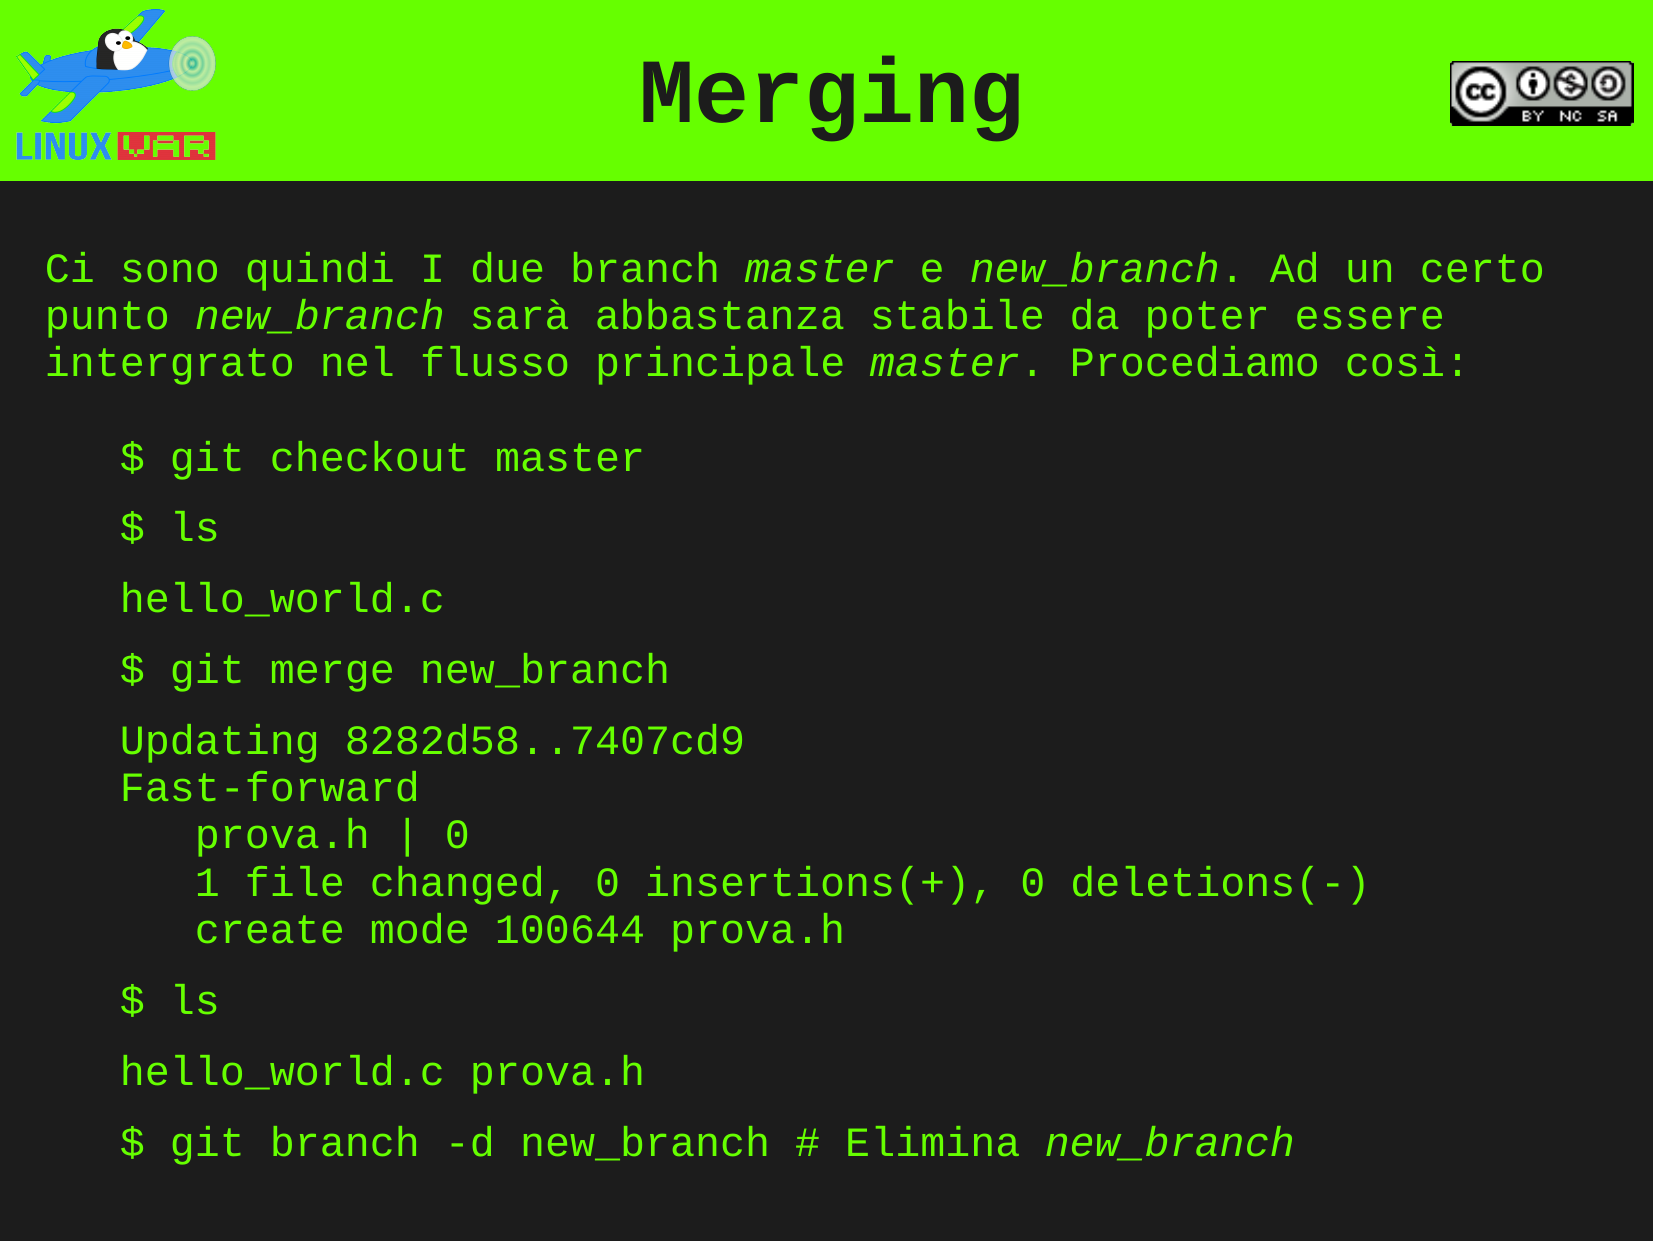

Merging
Ci sono quindi I due branch master e new_branch. Ad un certo punto new_branch sarà abbastanza stabile da poter essere intergrato nel flusso principale master. Procediamo così:
	$ git checkout master
	$ ls
	hello_world.c
	$ git merge new_branch
	Updating 8282d58..7407cd9
	Fast-forward
		prova.h | 0
		1 file changed, 0 insertions(+), 0 deletions(-)
		create mode 100644 prova.h
	$ ls
	hello_world.c prova.h
	$ git branch -d new_branch # Elimina new_branch